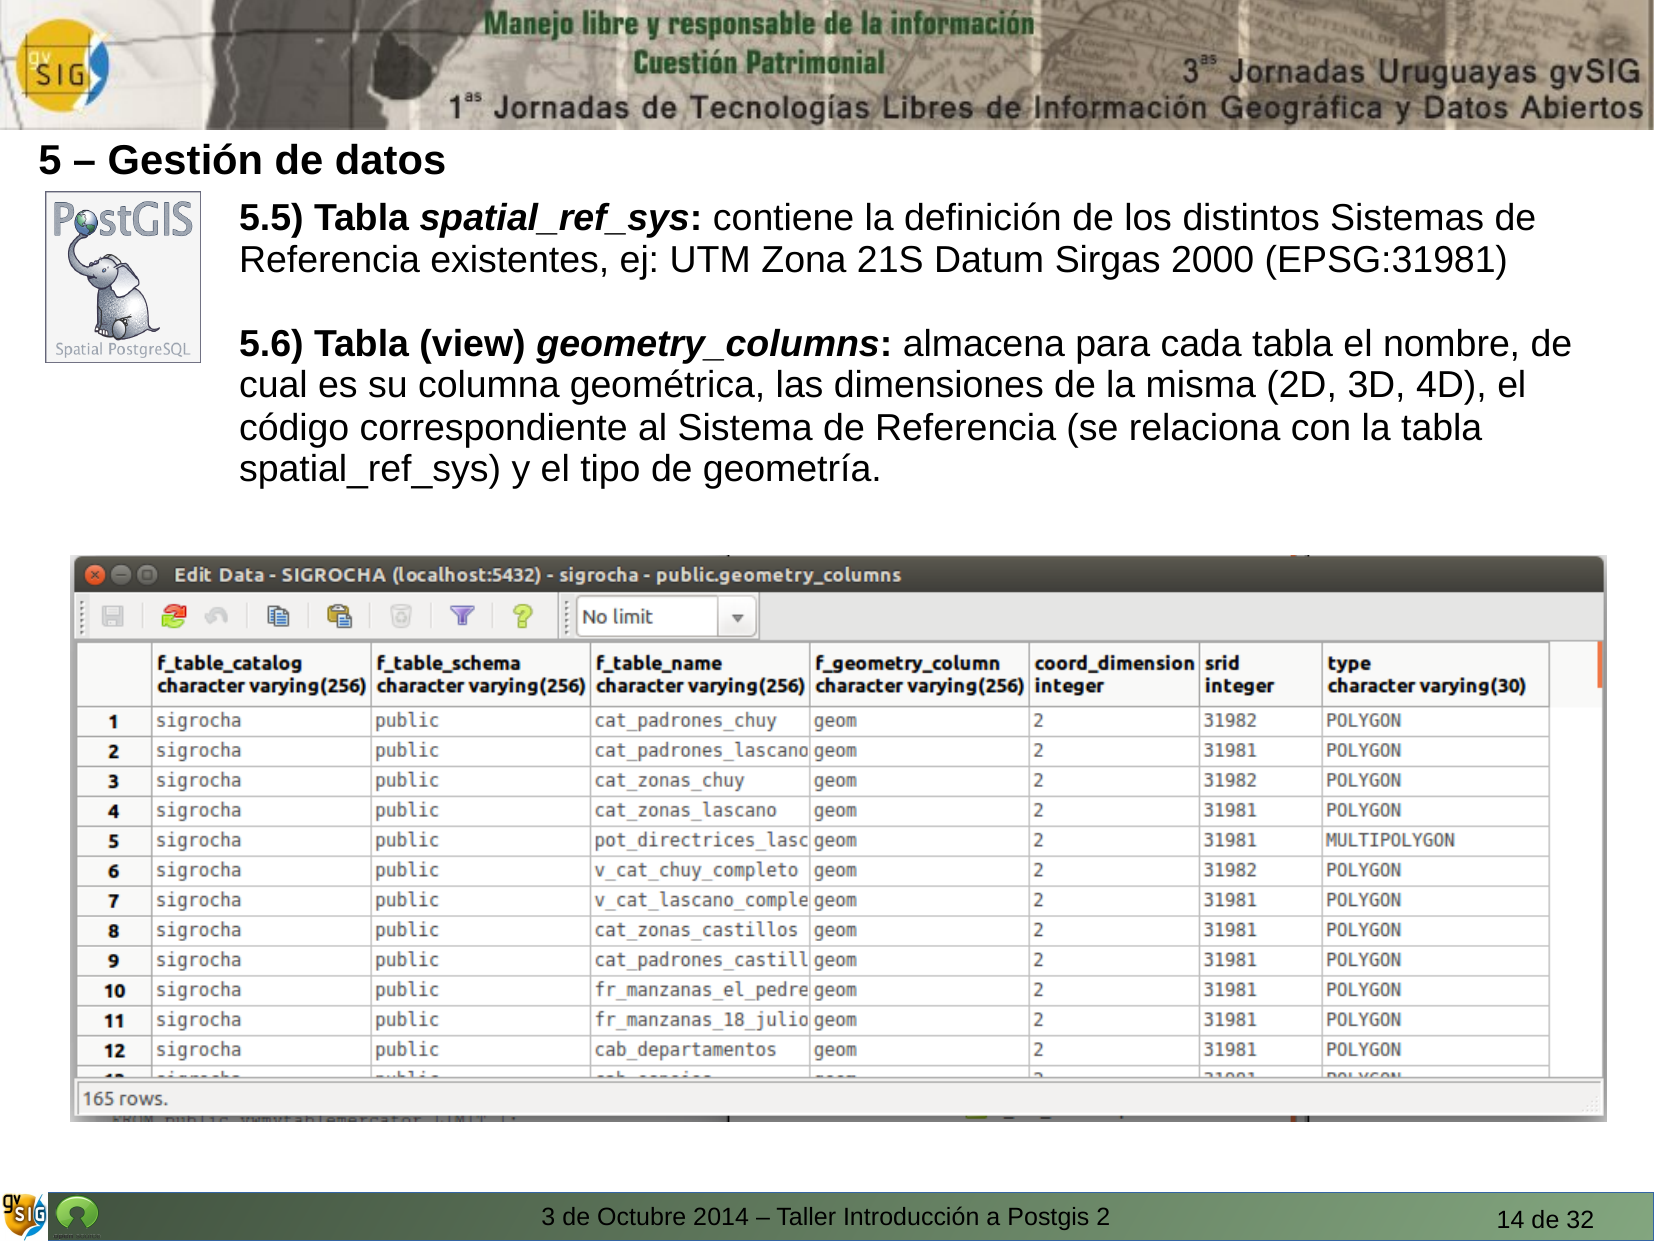

5 – Gestión de datos
5.5) Tabla spatial_ref_sys: contiene la definición de los distintos Sistemas de Referencia existentes, ej: UTM Zona 21S Datum Sirgas 2000 (EPSG:31981)
5.6) Tabla (view) geometry_columns: almacena para cada tabla el nombre, de cual es su columna geométrica, las dimensiones de la misma (2D, 3D, 4D), el código correspondiente al Sistema de Referencia (se relaciona con la tabla spatial_ref_sys) y el tipo de geometría.
3 de Octubre 2014 – Taller Introducción a Postgis 2
 de 32